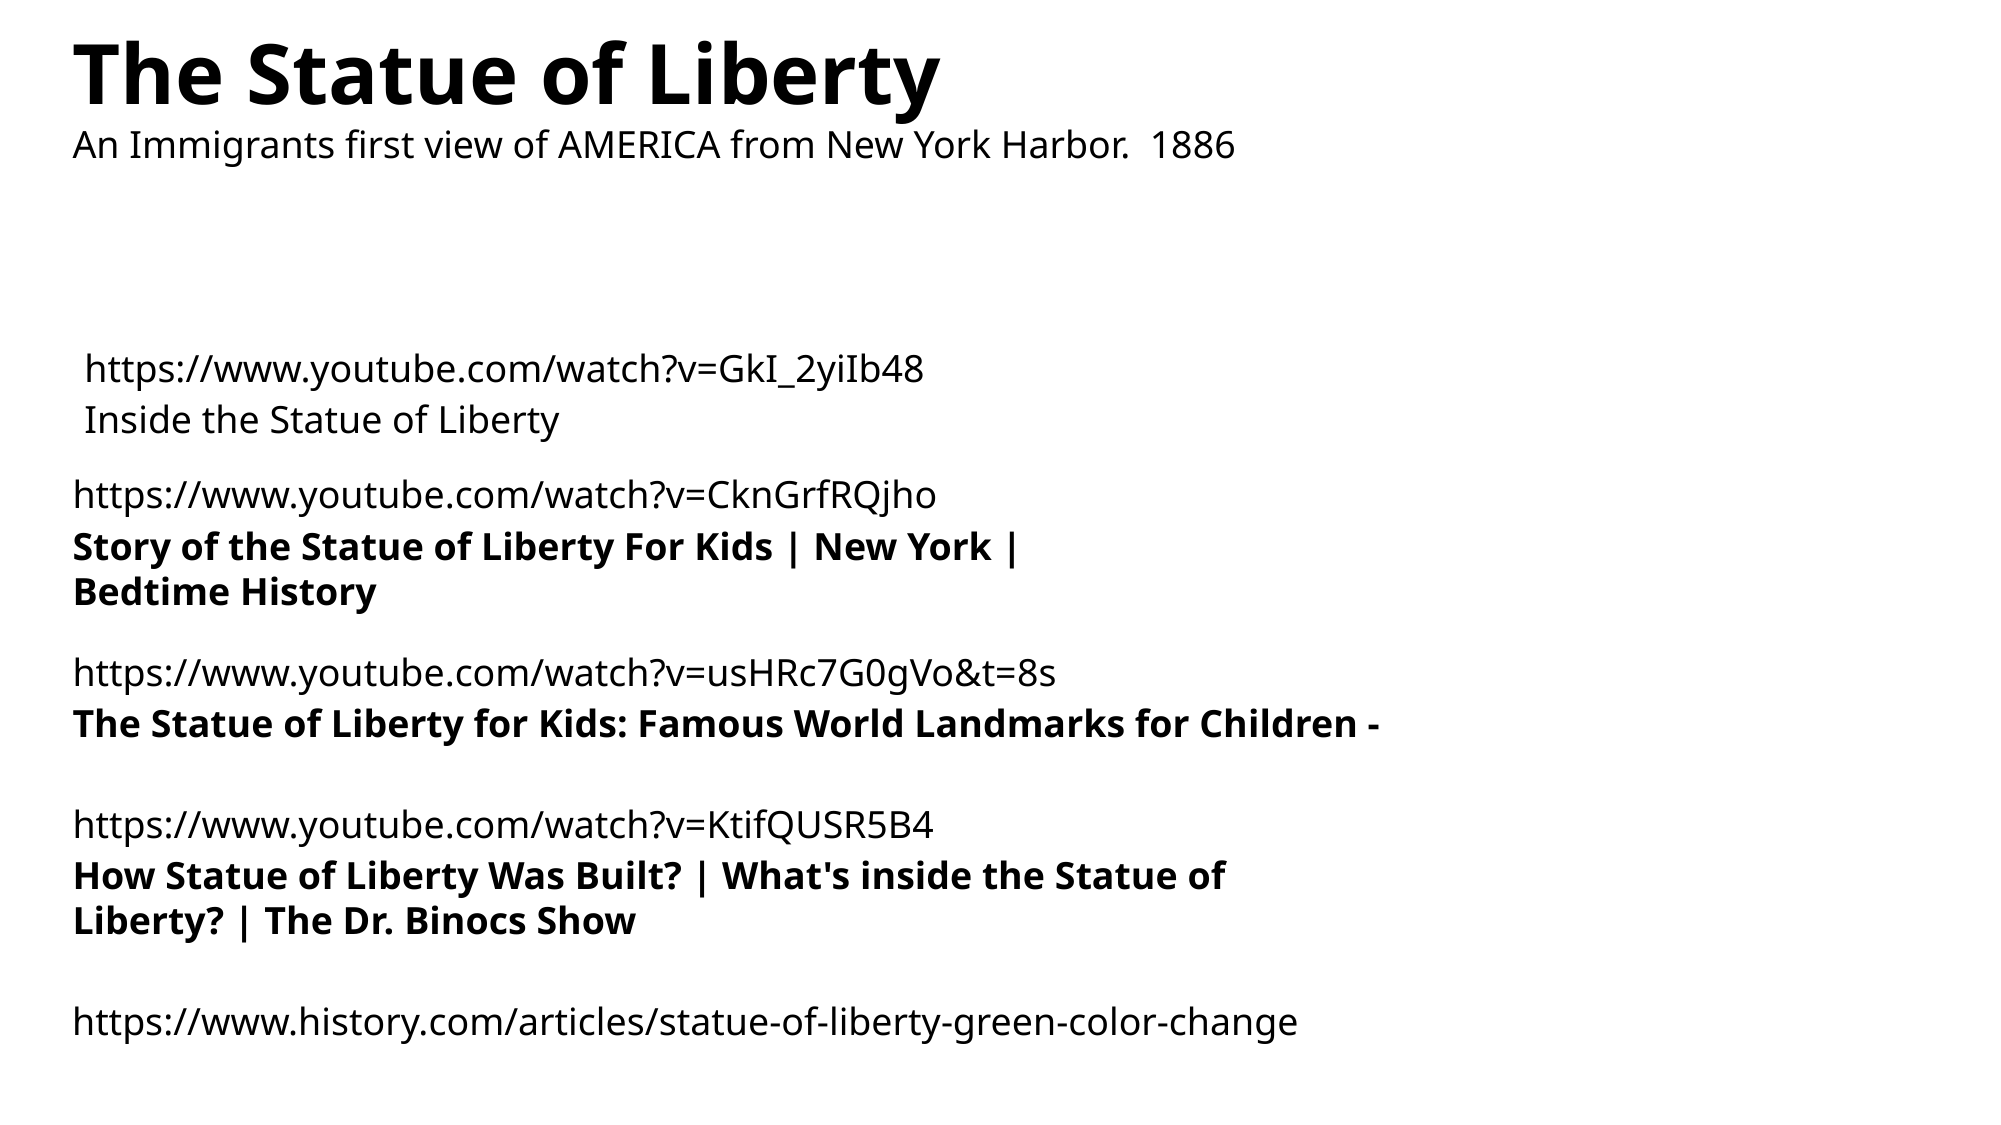

The Statue of Liberty
An Immigrants first view of AMERICA from New York Harbor. 1886
https://www.youtube.com/watch?v=GkI_2yiIb48
Inside the Statue of Liberty
https://www.youtube.com/watch?v=CknGrfRQjho
Story of the Statue of Liberty For Kids | New York | Bedtime History
https://www.youtube.com/watch?v=usHRc7G0gVo&t=8s
The Statue of Liberty for Kids: Famous World Landmarks for Children -
https://www.youtube.com/watch?v=KtifQUSR5B4
How Statue of Liberty Was Built? | What's inside the Statue of Liberty? | The Dr. Binocs Show
https://www.history.com/articles/statue-of-liberty-green-color-change